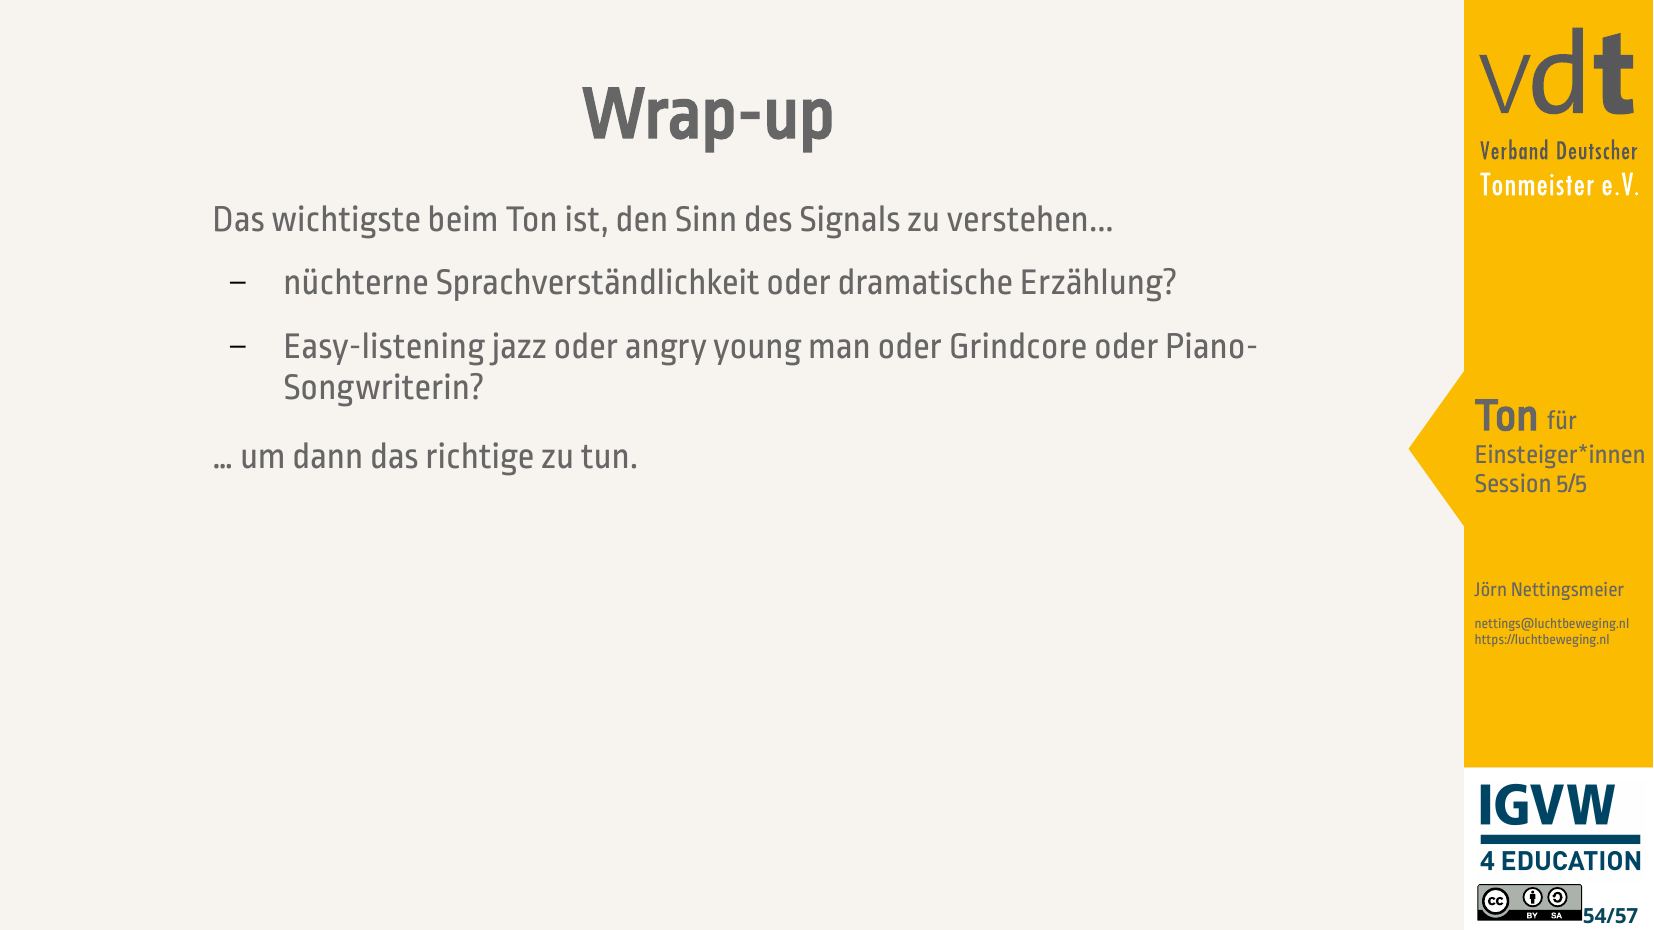

# Wrap-up
Das wichtigste beim Ton ist, den Sinn des Signals zu verstehen...
nüchterne Sprachverständlichkeit oder dramatische Erzählung?
Easy-listening jazz oder angry young man oder Grindcore oder Piano-Songwriterin?
… um dann das richtige zu tun.